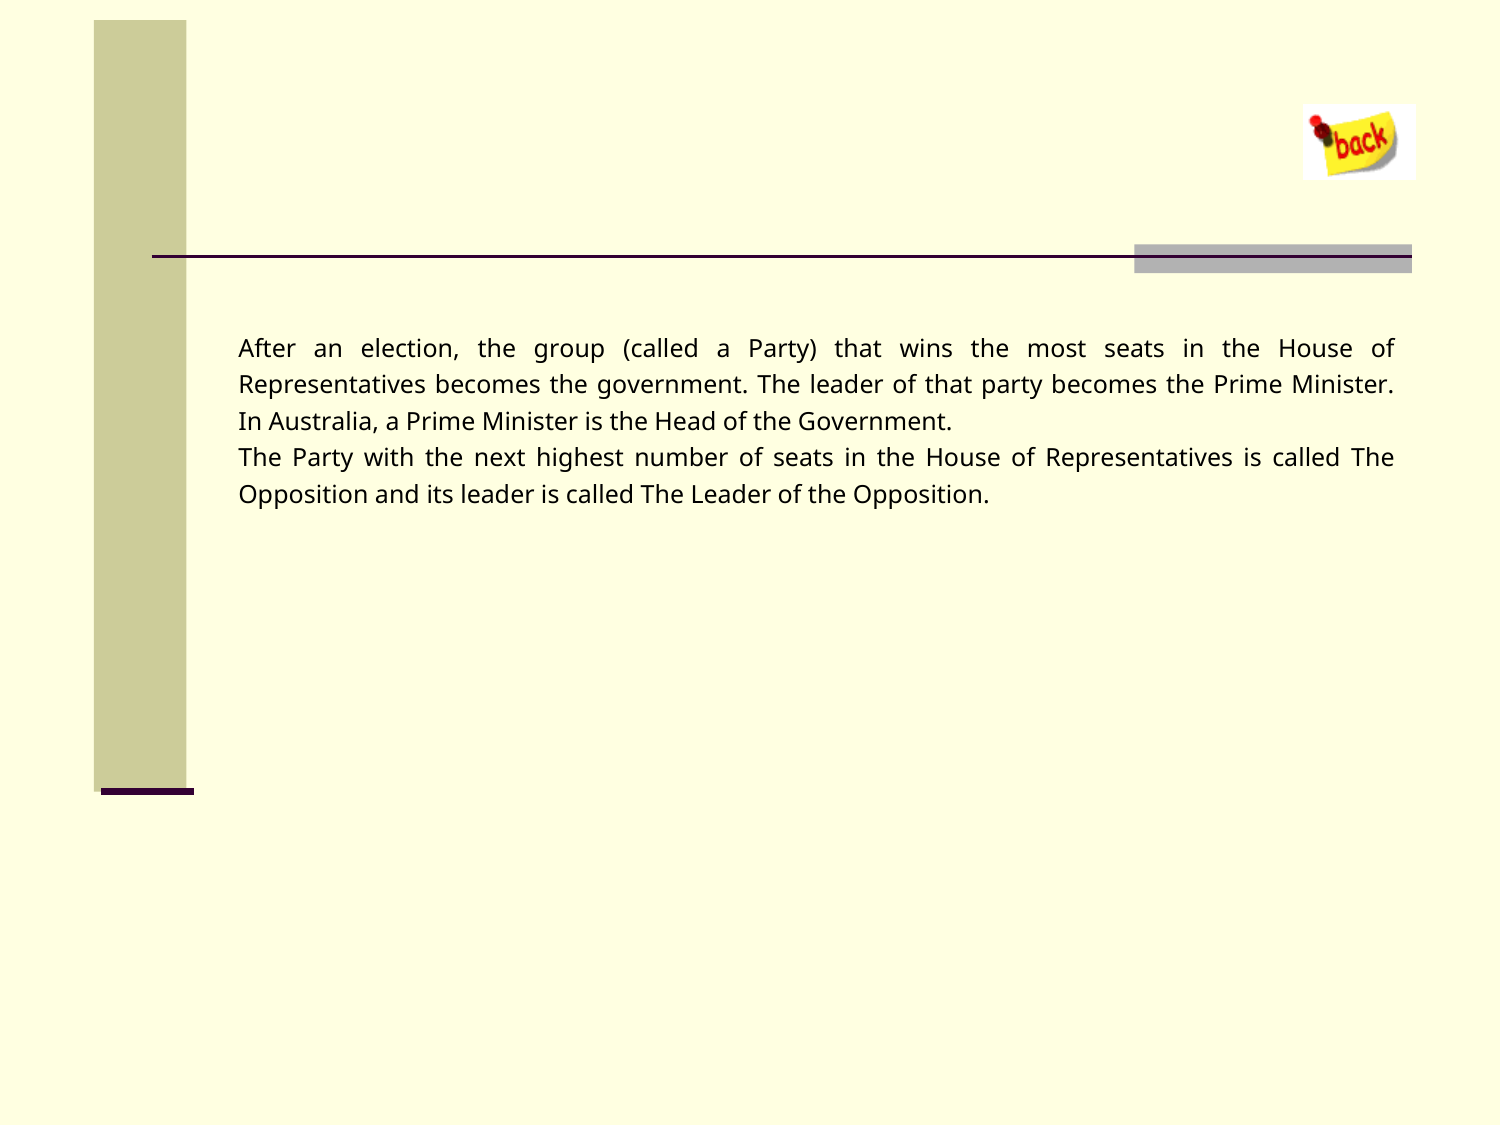

After an election, the group (called a Party) that wins the most seats in the House of Representatives becomes the government. The leader of that party becomes the Prime Minister. In Australia, a Prime Minister is the Head of the Government.
The Party with the next highest number of seats in the House of Representatives is called The Opposition and its leader is called The Leader of the Opposition.